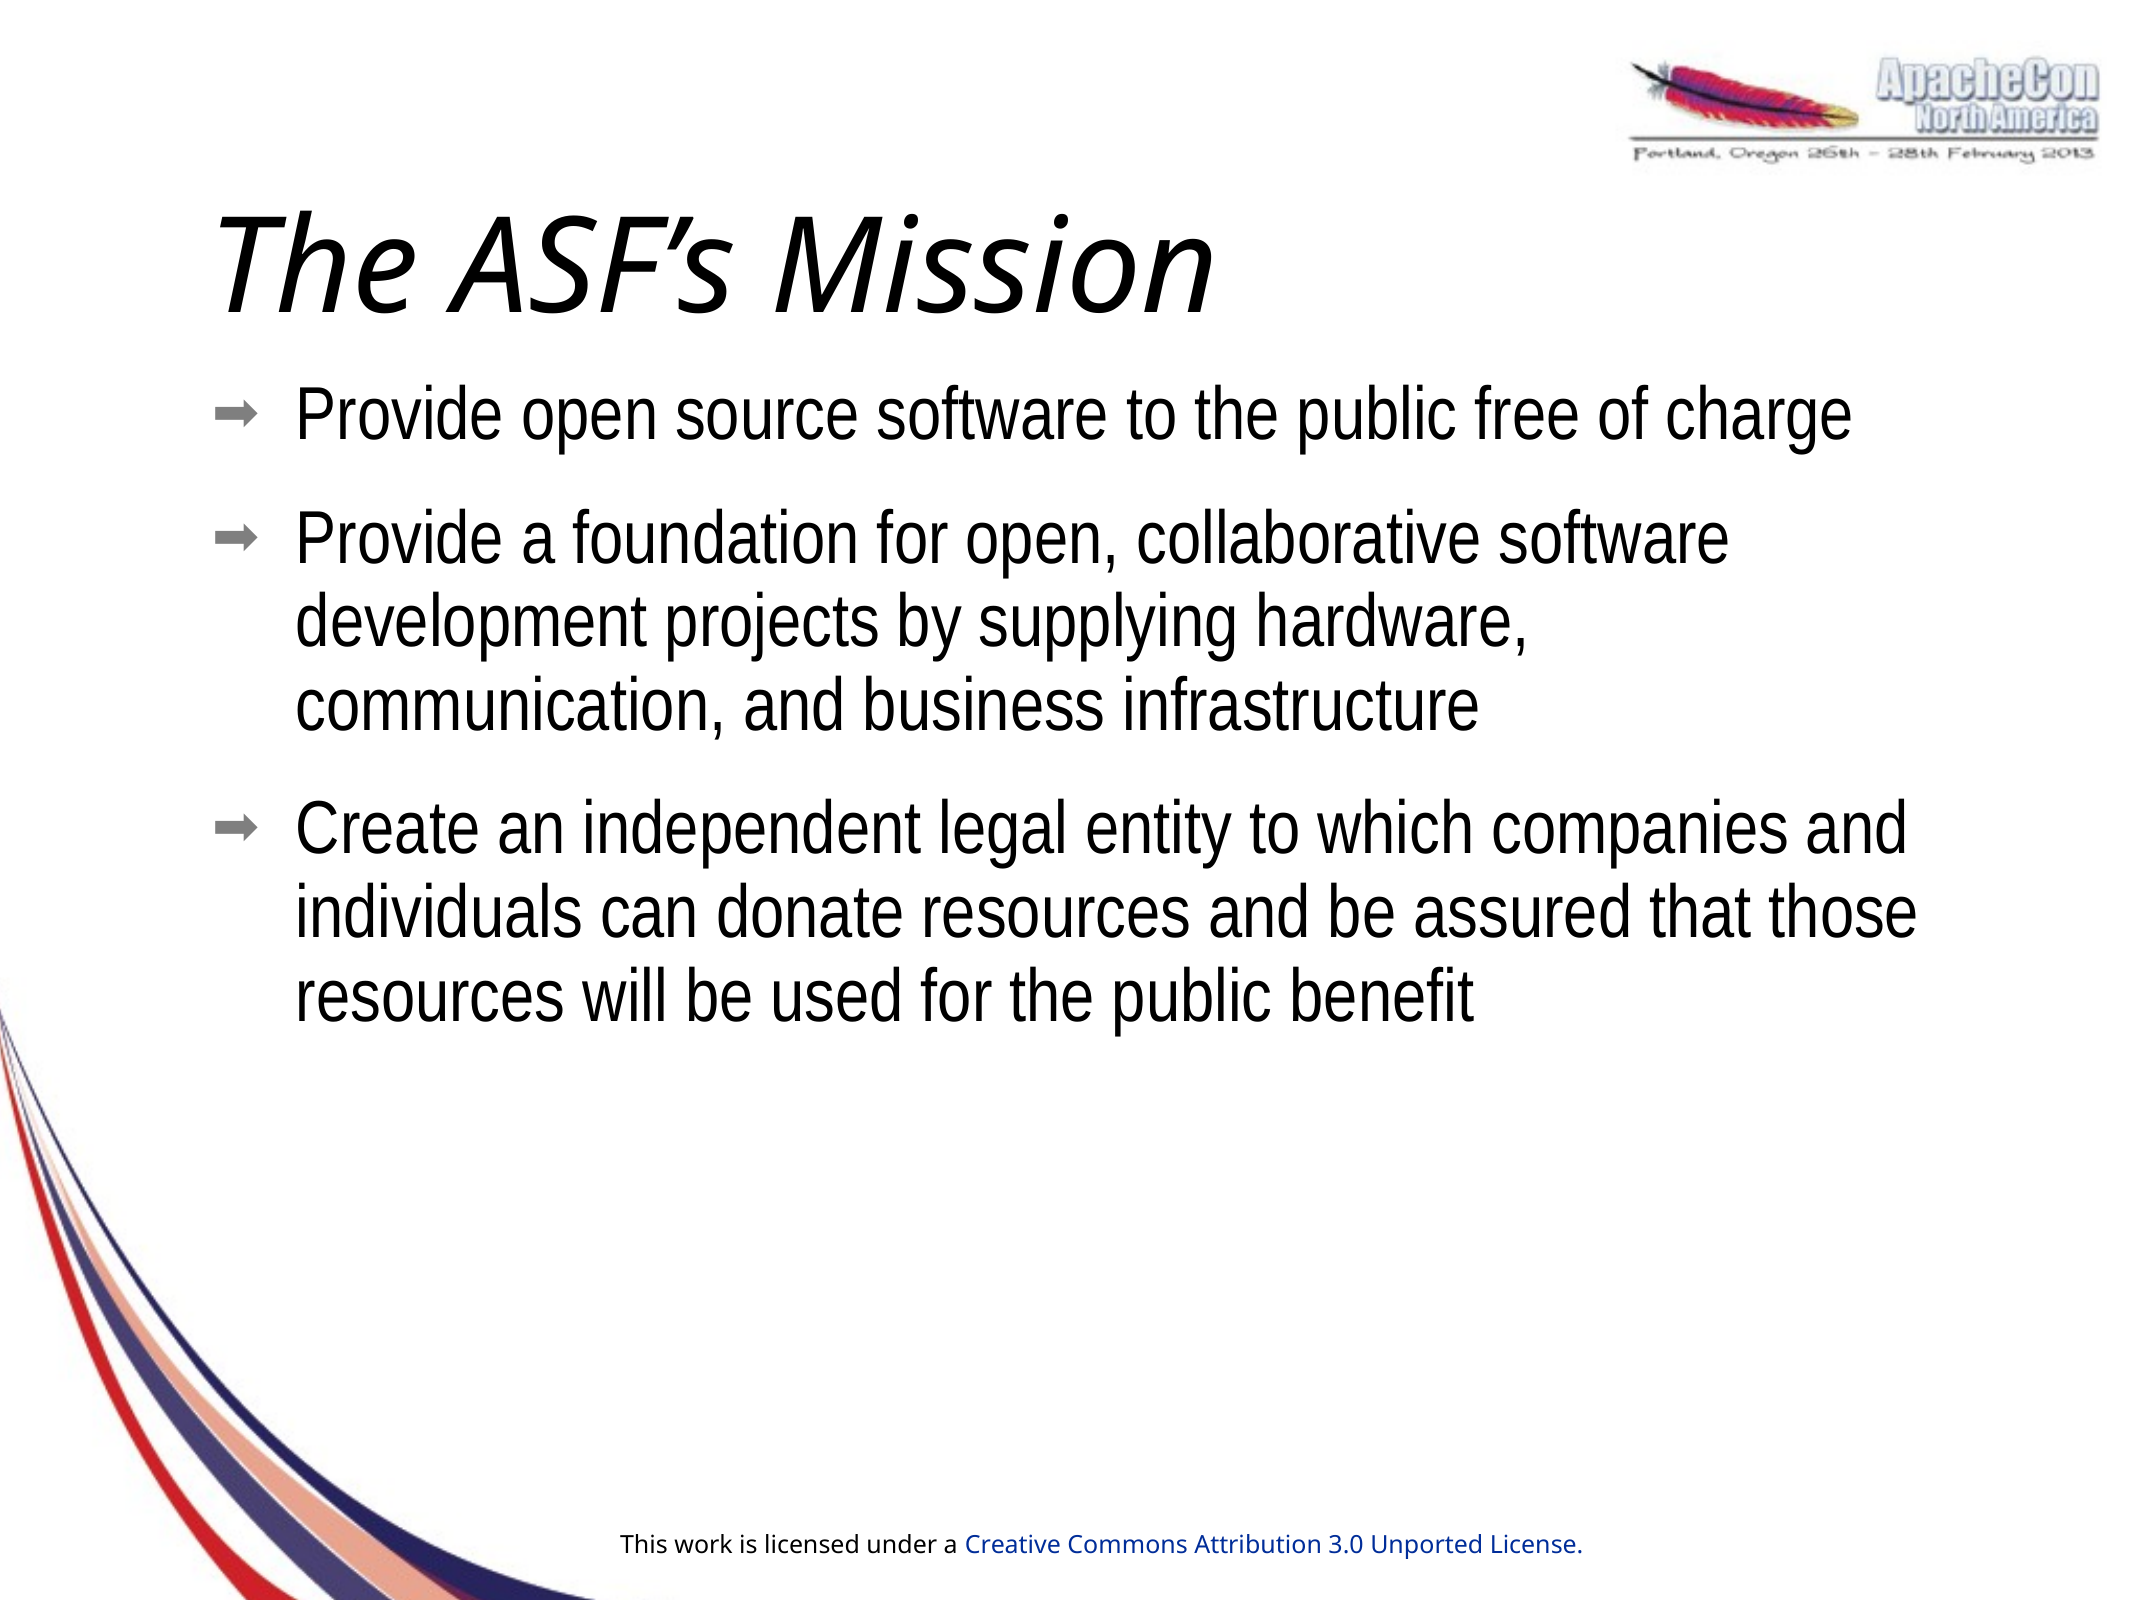

# The ASF’s Mission
Provide open source software to the public free of charge
Provide a foundation for open, collaborative software development projects by supplying hardware, communication, and business infrastructure
Create an independent legal entity to which companies and individuals can donate resources and be assured that those resources will be used for the public beneﬁt
This work is licensed under a Creative Commons Attribution 3.0 Unported License.